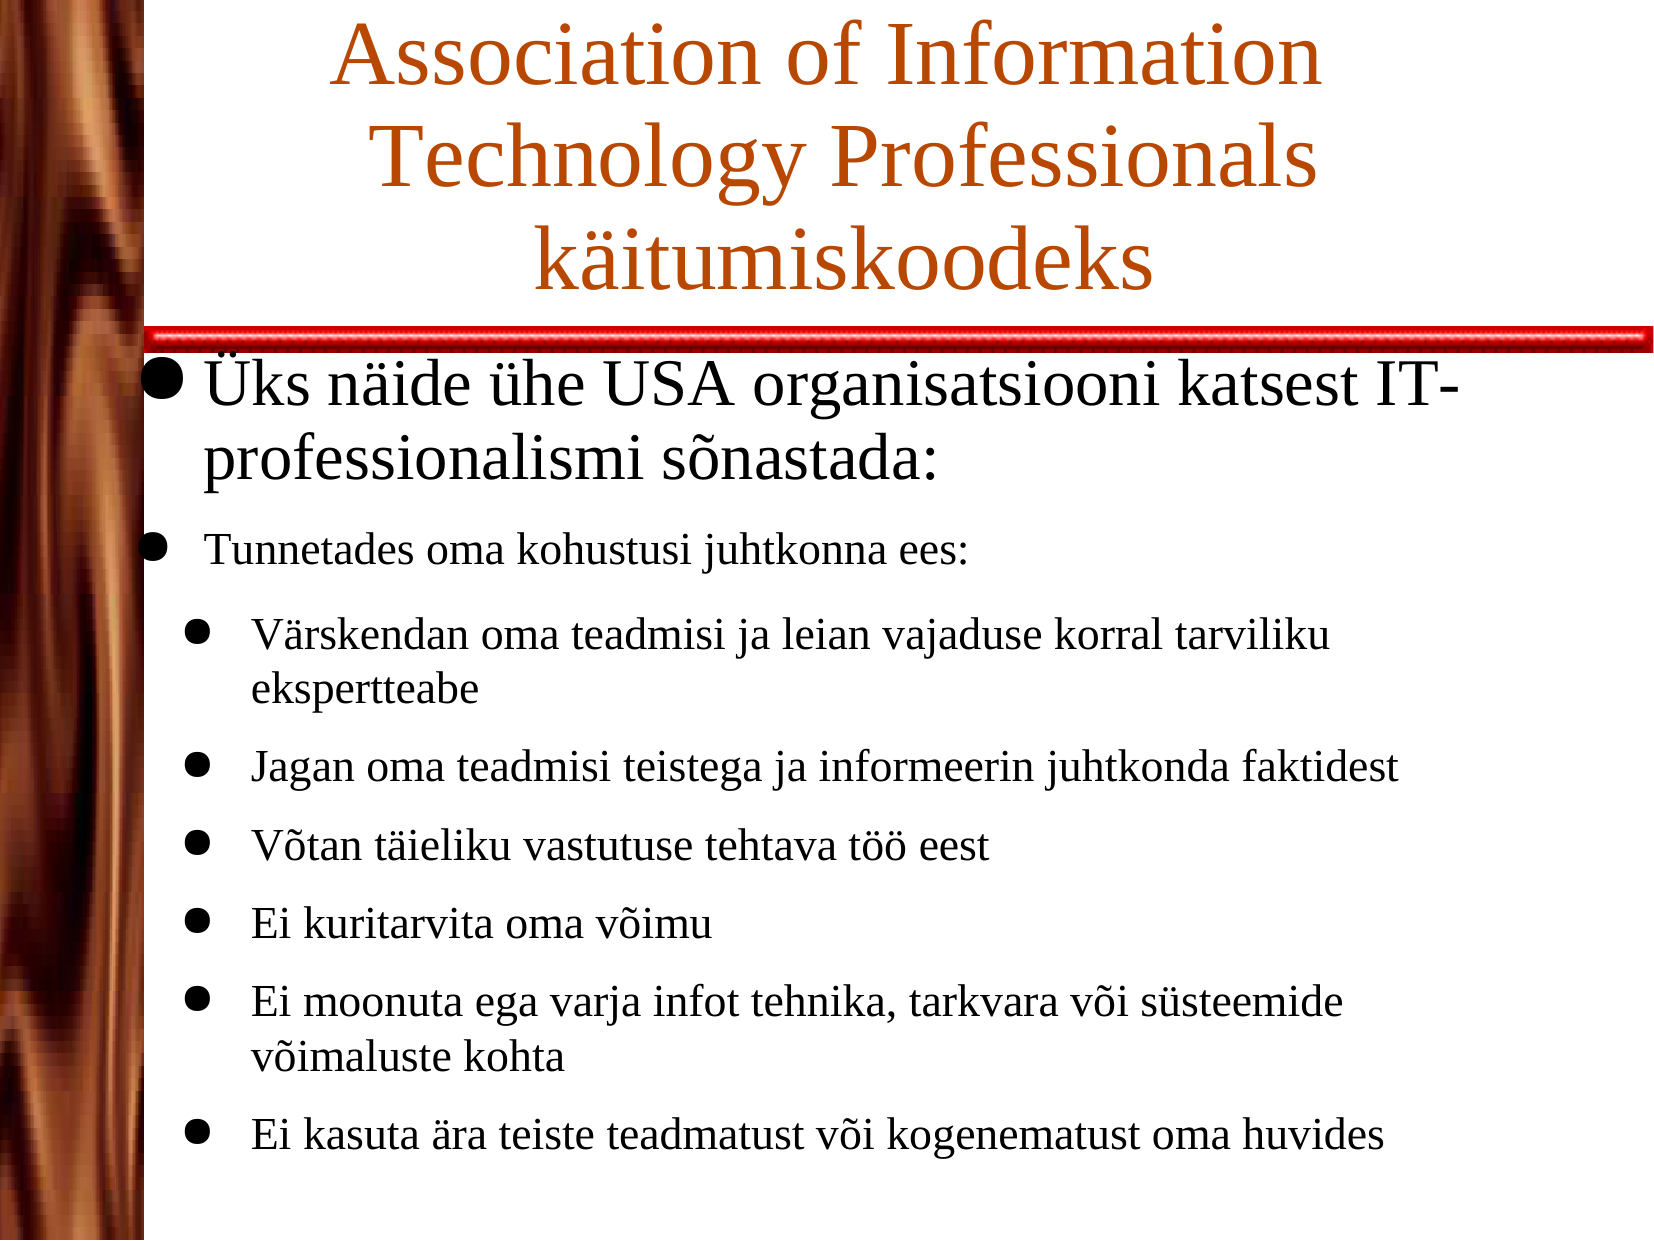

# Association of Information Technology Professionals käitumiskoodeks
Üks näide ühe USA organisatsiooni katsest IT-professionalismi sõnastada:
Tunnetades oma kohustusi juhtkonna ees:
Värskendan oma teadmisi ja leian vajaduse korral tarviliku ekspertteabe
Jagan oma teadmisi teistega ja informeerin juhtkonda faktidest
Võtan täieliku vastutuse tehtava töö eest
Ei kuritarvita oma võimu
Ei moonuta ega varja infot tehnika, tarkvara või süsteemide võimaluste kohta
Ei kasuta ära teiste teadmatust või kogenematust oma huvides